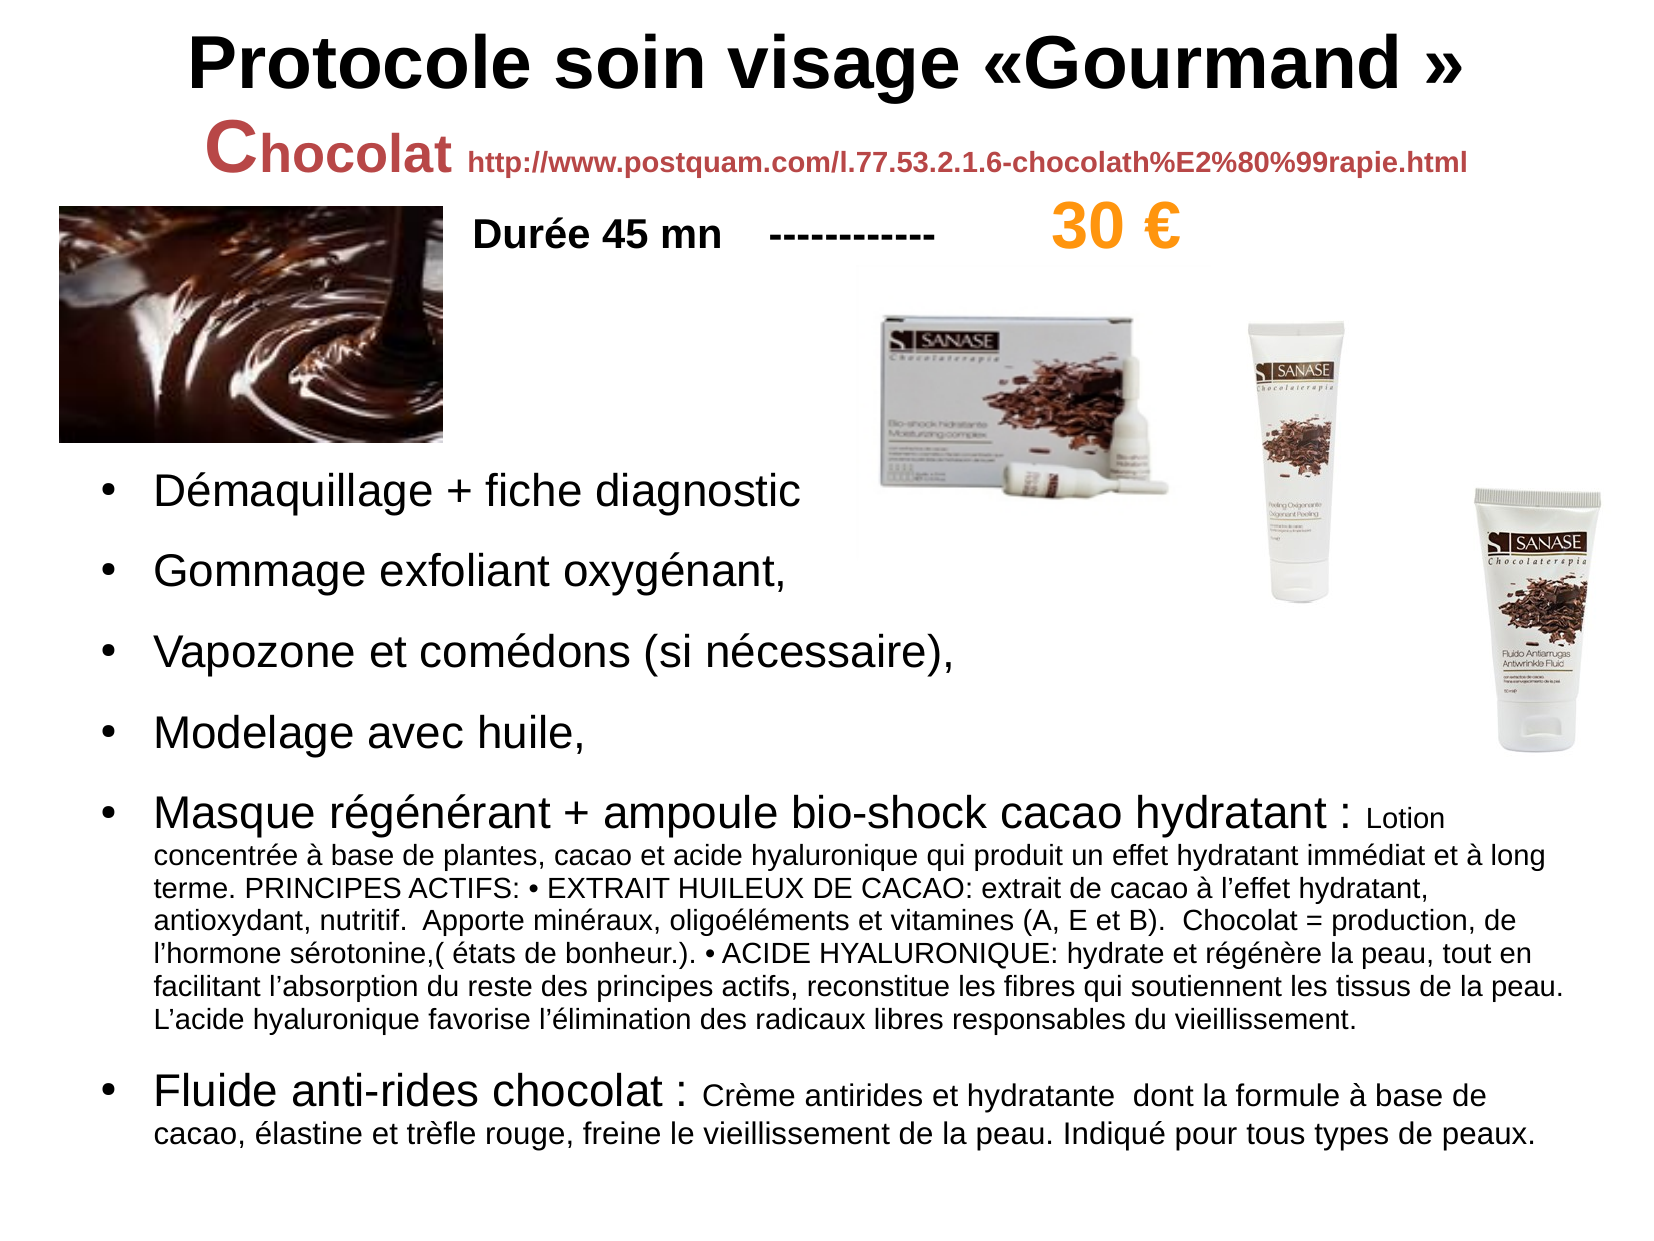

# Protocole soin visage «Gourmand » Chocolat http://www.postquam.com/l.77.53.2.1.6-chocolath%E2%80%99rapie.html Durée 45 mn ------------ 30 €
Démaquillage + fiche diagnostic
Gommage exfoliant oxygénant,
Vapozone et comédons (si nécessaire),
Modelage avec huile,
Masque régénérant + ampoule bio-shock cacao hydratant : Lotion concentrée à base de plantes, cacao et acide hyaluronique qui produit un effet hydratant immédiat et à long terme. PRINCIPES ACTIFS: • EXTRAIT HUILEUX DE CACAO: extrait de cacao à l’effet hydratant, antioxydant, nutritif. Apporte minéraux, oligoéléments et vitamines (A, E et B). Chocolat = production, de l’hormone sérotonine,( états de bonheur.). • ACIDE HYALURONIQUE: hydrate et régénère la peau, tout en facilitant l’absorption du reste des principes actifs, reconstitue les fibres qui soutiennent les tissus de la peau. L’acide hyaluronique favorise l’élimination des radicaux libres responsables du vieillissement.
Fluide anti-rides chocolat : Crème antirides et hydratante dont la formule à base de cacao, élastine et trèfle rouge, freine le vieillissement de la peau. Indiqué pour tous types de peaux.